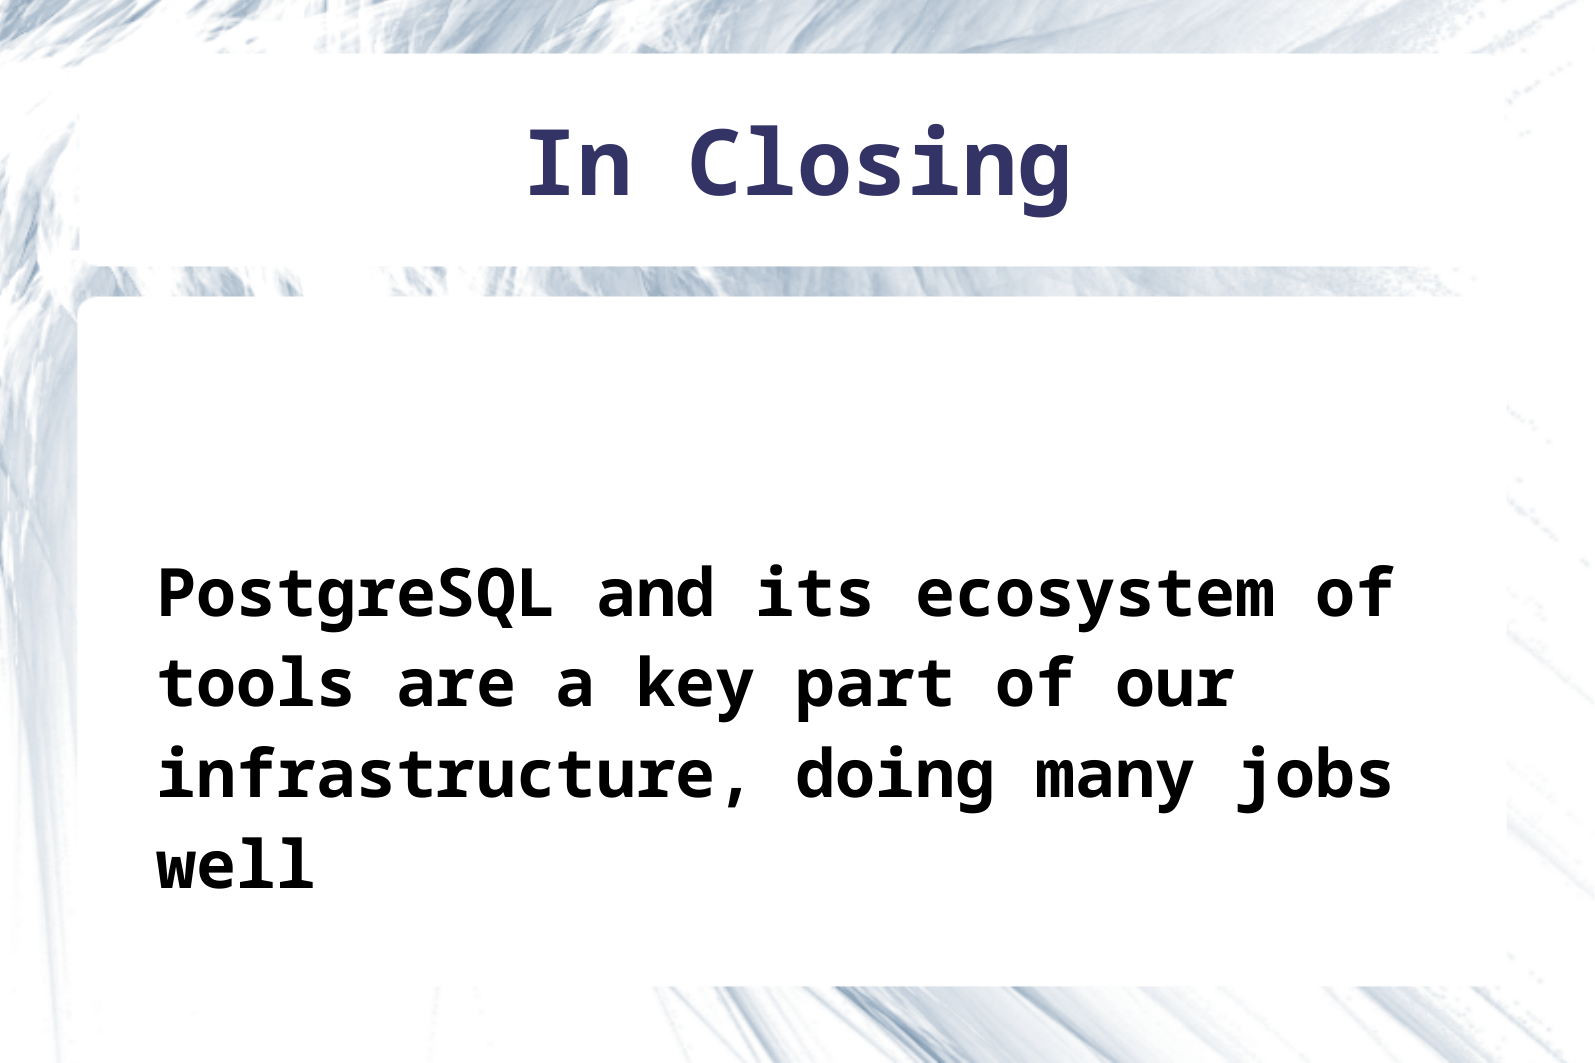

# In Closing
PostgreSQL and its ecosystem of tools are a key part of our infrastructure, doing many jobs well